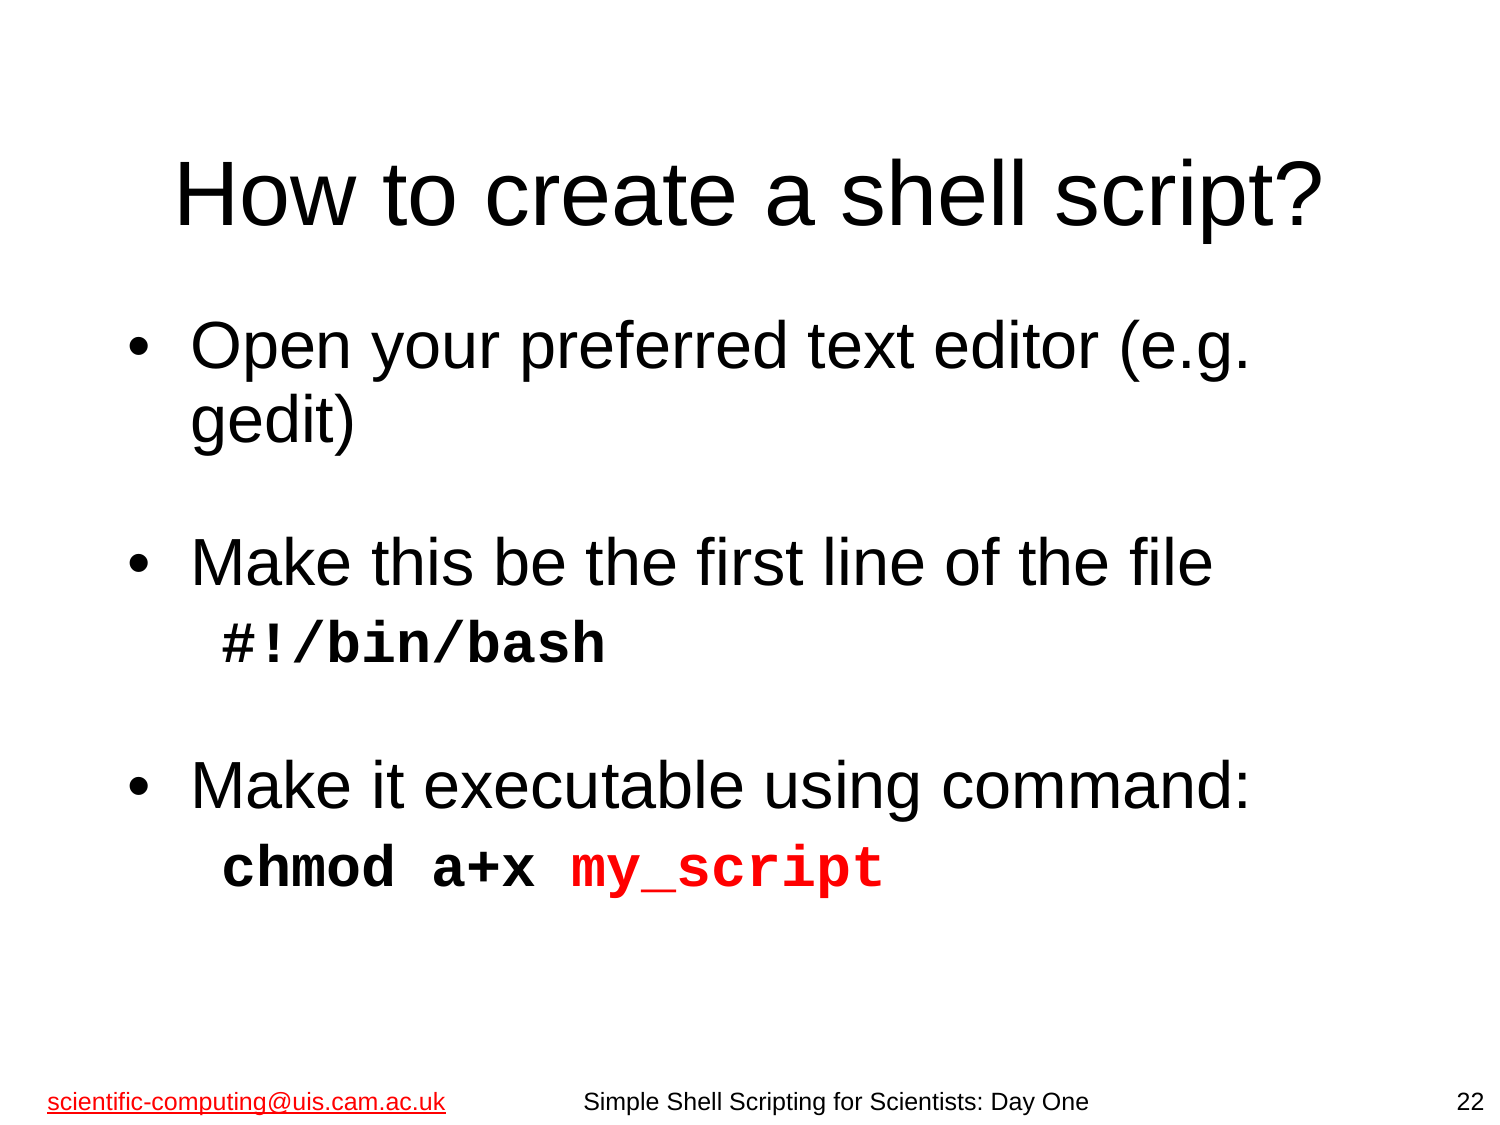

# How to create a shell script?
Open your preferred text editor (e.g. gedit)
Make this be the first line of the file
#!/bin/bash
Make it executable using command:
chmod a+x my_script
escience-support@ucs.cam.ac.uk	Simple Shell Scripting for Scientists: Day One
22